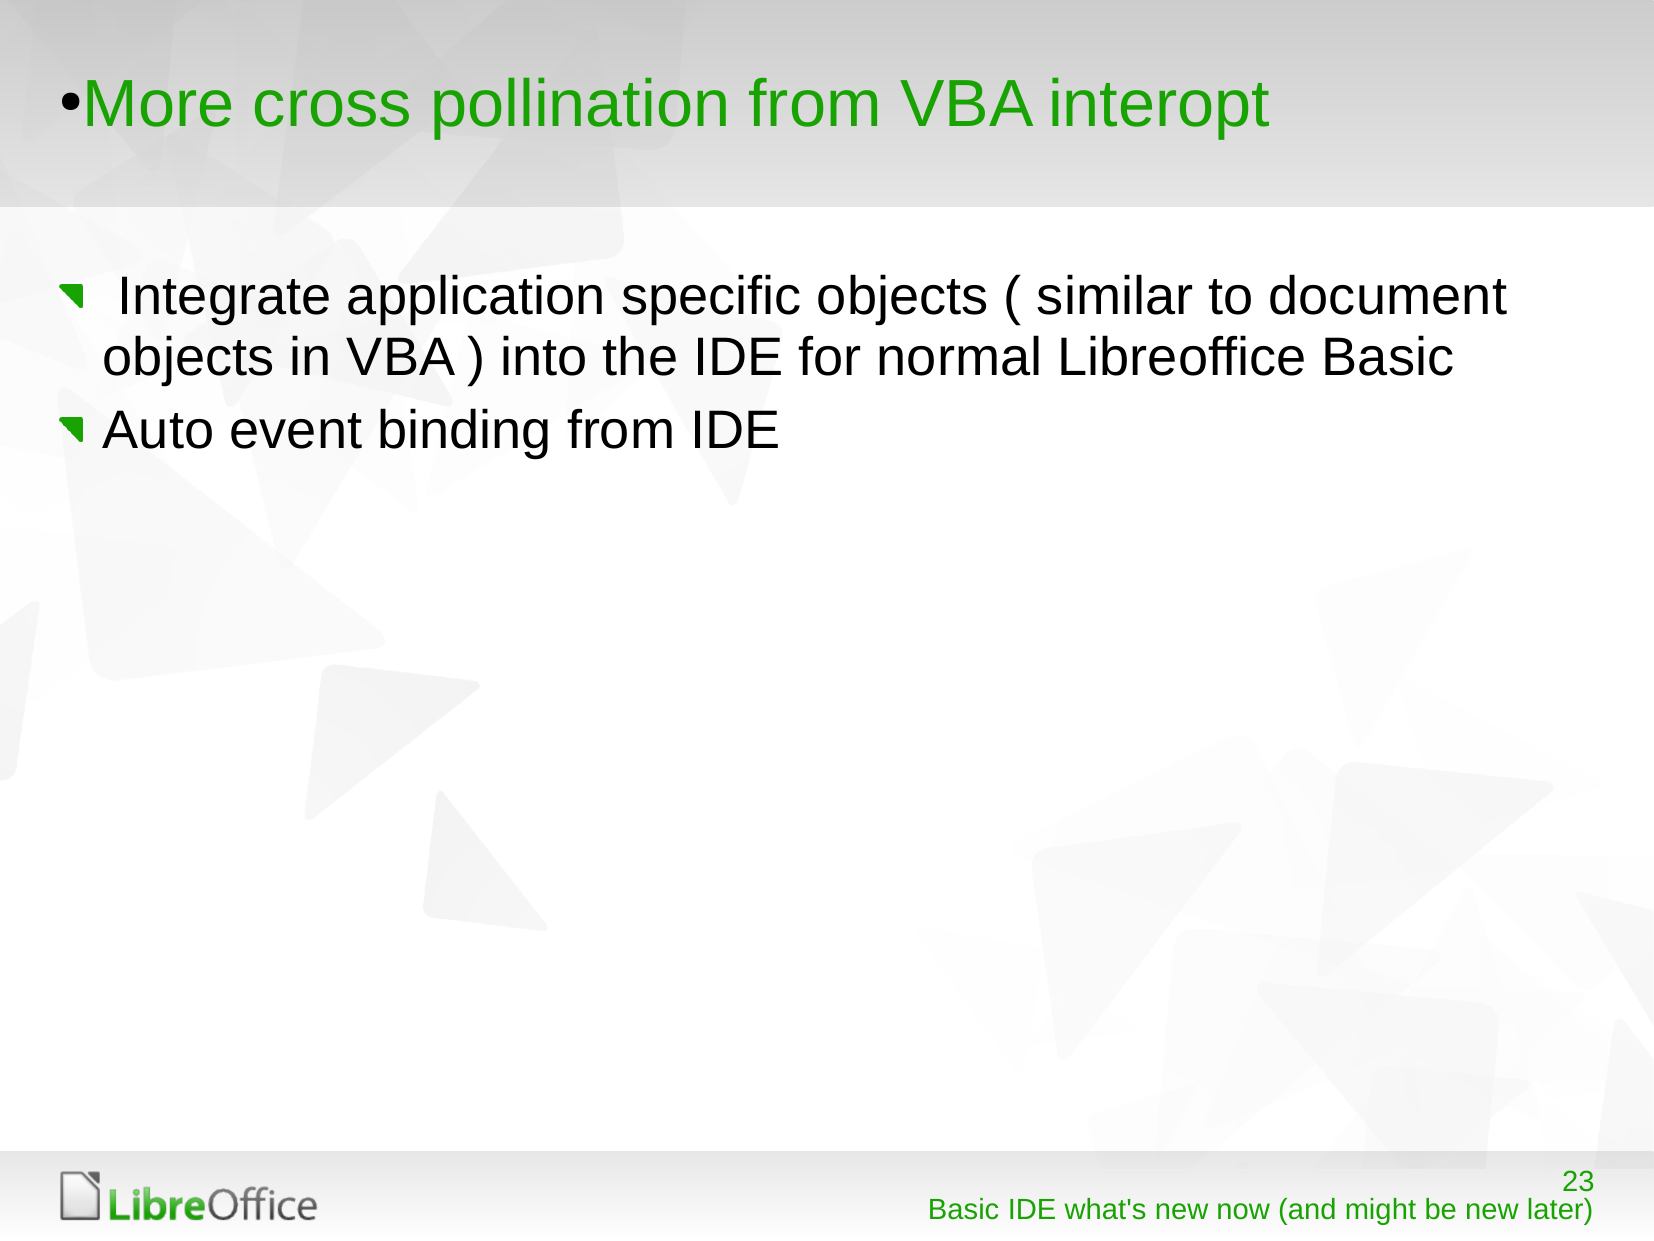

# More cross pollination from VBA interopt
 Integrate application specific objects ( similar to document objects in VBA ) into the IDE for normal Libreoffice Basic
Auto event binding from IDE
23
Basic IDE what's new now (and might be new later)